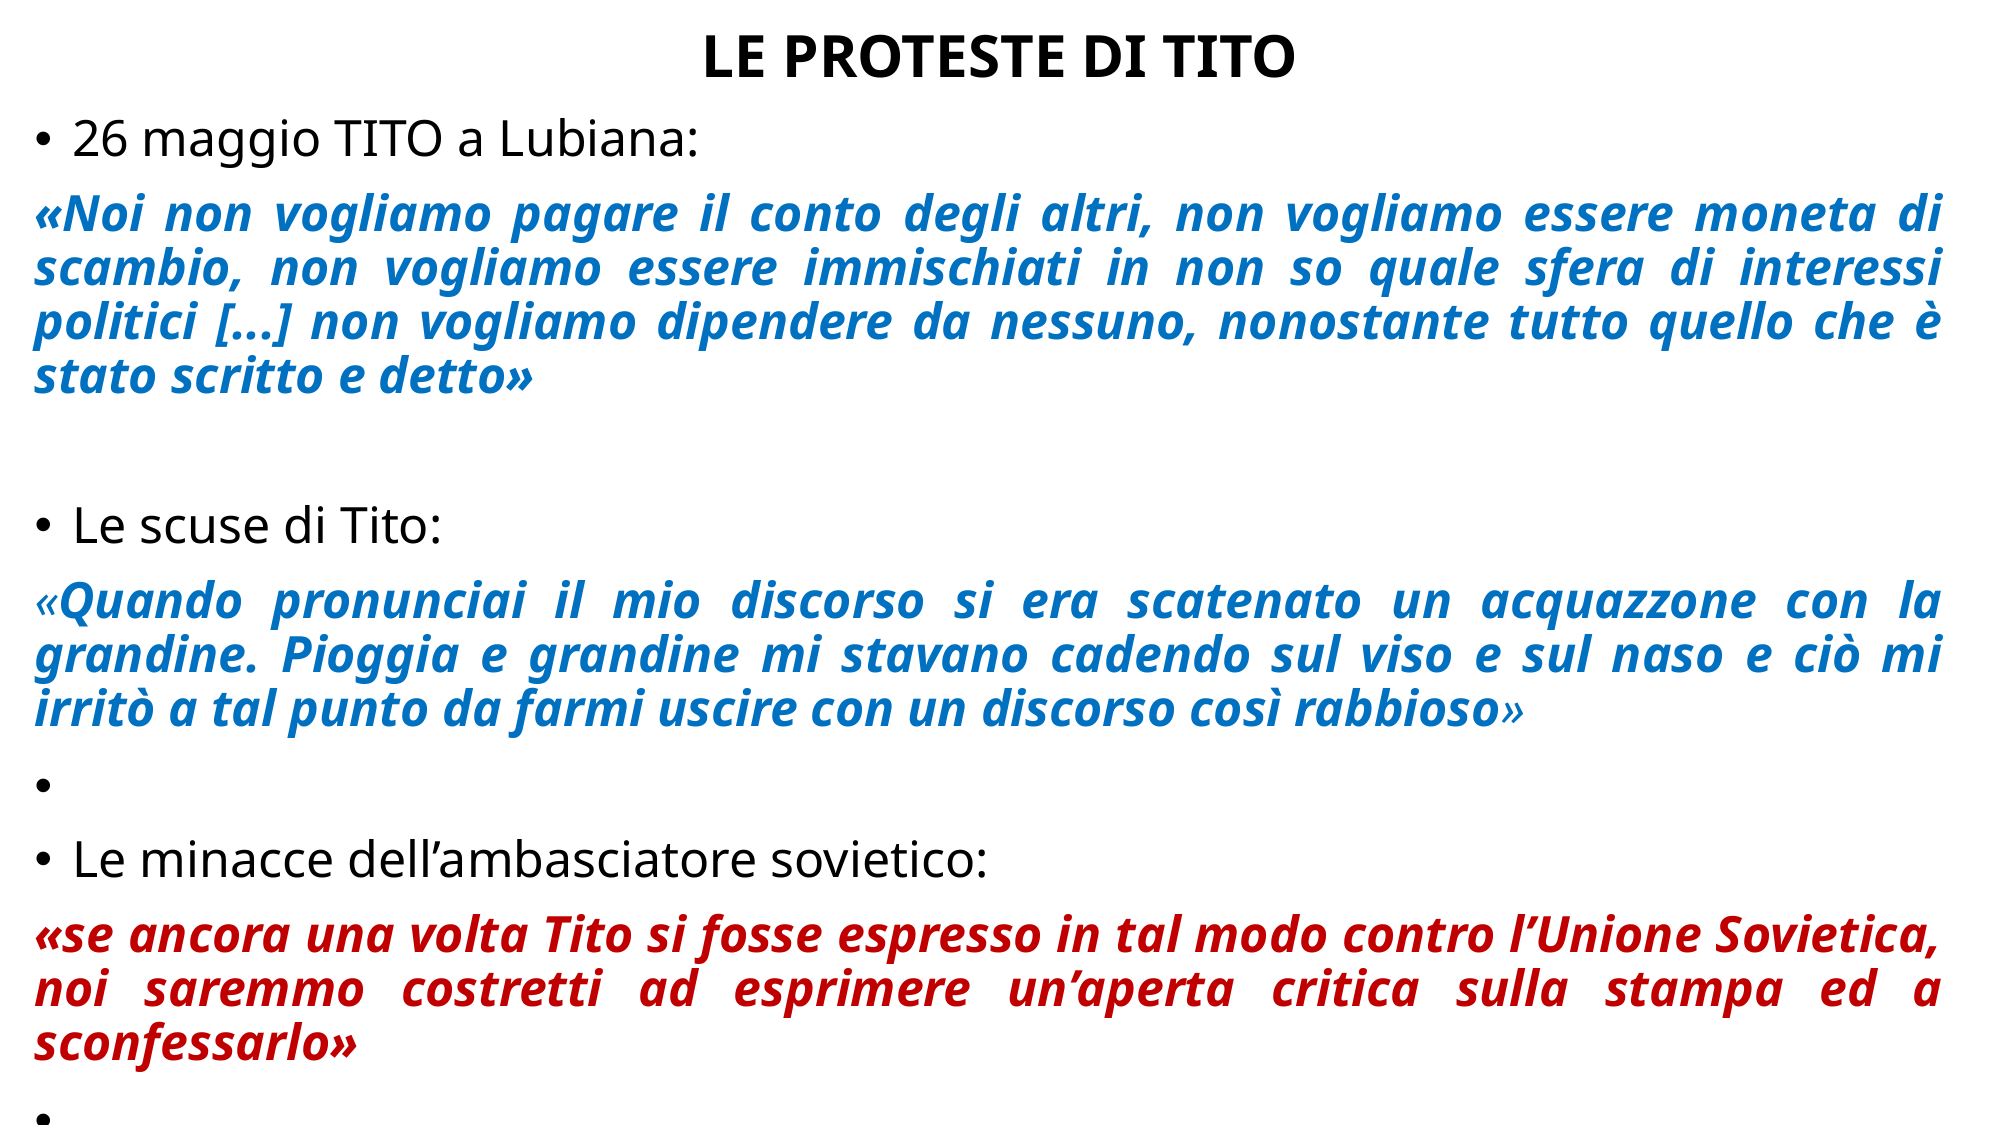

# LE PROTESTE DI TITO
26 maggio TITO a Lubiana:
«Noi non vogliamo pagare il conto degli altri, non vogliamo essere moneta di scambio, non vogliamo essere immischiati in non so quale sfera di interessi politici [...] non vogliamo dipendere da nessuno, nonostante tutto quello che è stato scritto e detto»
Le scuse di Tito:
«Quando pronunciai il mio discorso si era scatenato un acquazzone con la grandine. Pioggia e grandine mi stavano cadendo sul viso e sul naso e ciò mi irritò a tal punto da farmi uscire con un discorso così rabbioso»
Le minacce dell’ambasciatore sovietico:
«se ancora una volta Tito si fosse espresso in tal modo contro l’Unione Sovietica, noi saremmo costretti ad esprimere un’aperta critica sulla stampa ed a sconfessarlo»